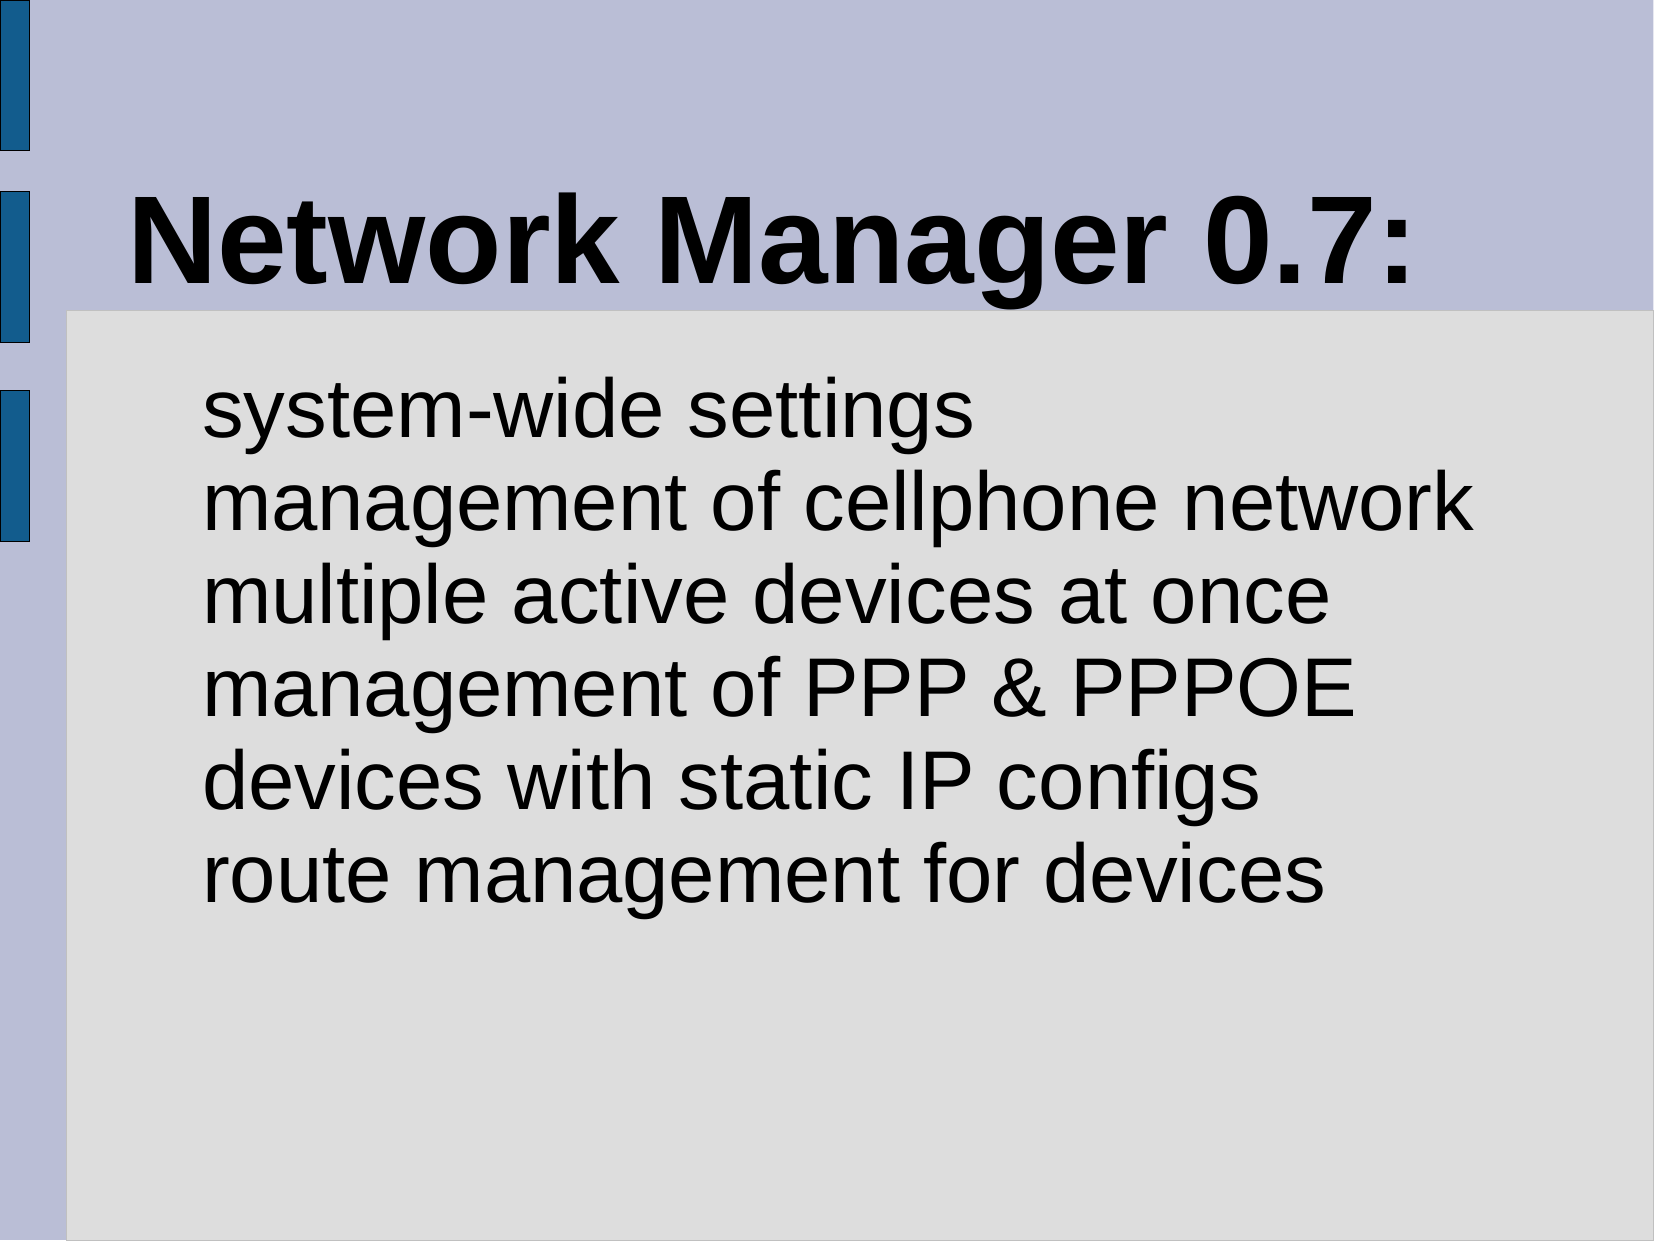

Network Manager 0.7:
system-wide settings
management of cellphone network
multiple active devices at once
management of PPP & PPPOE
devices with static IP configs
route management for devices